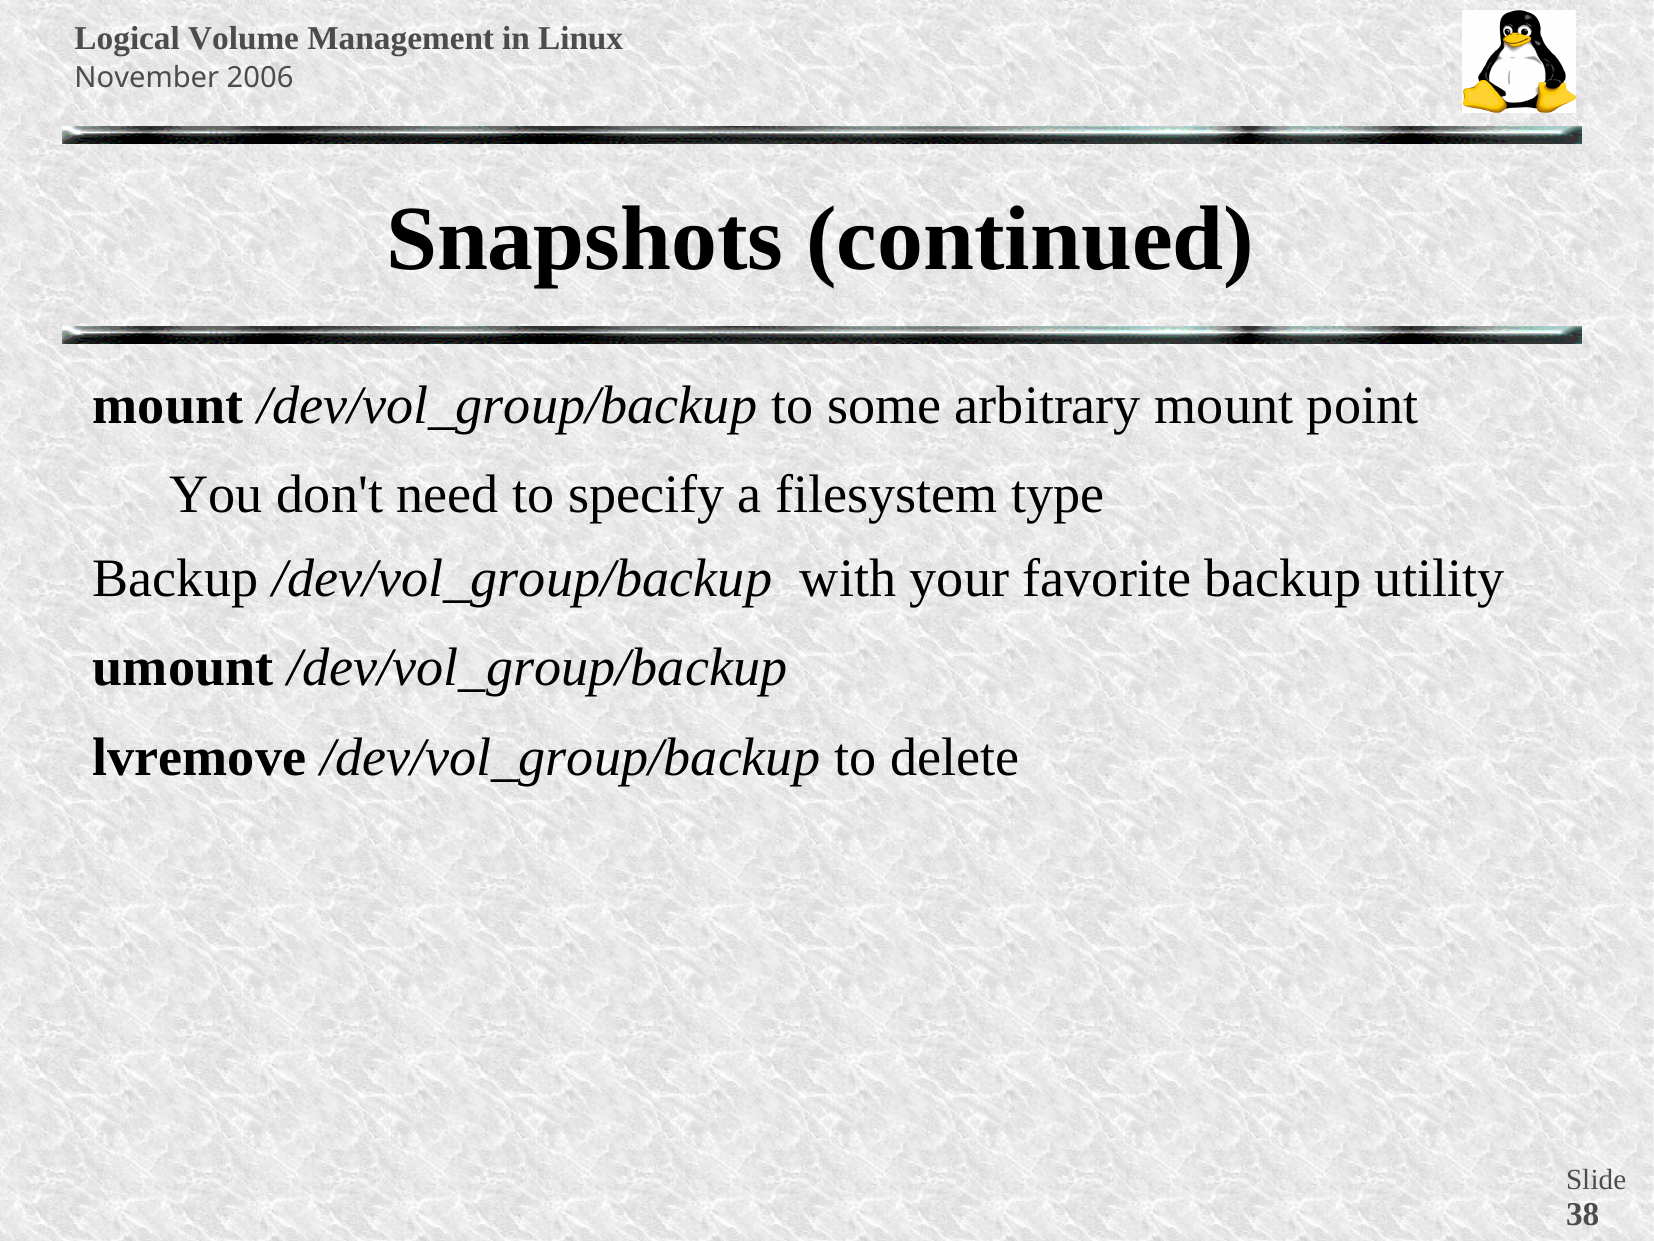

# Snapshots (continued)
mount /dev/vol_group/backup to some arbitrary mount point
You don't need to specify a filesystem type
Backup /dev/vol_group/backup with your favorite backup utility
umount /dev/vol_group/backup
lvremove /dev/vol_group/backup to delete